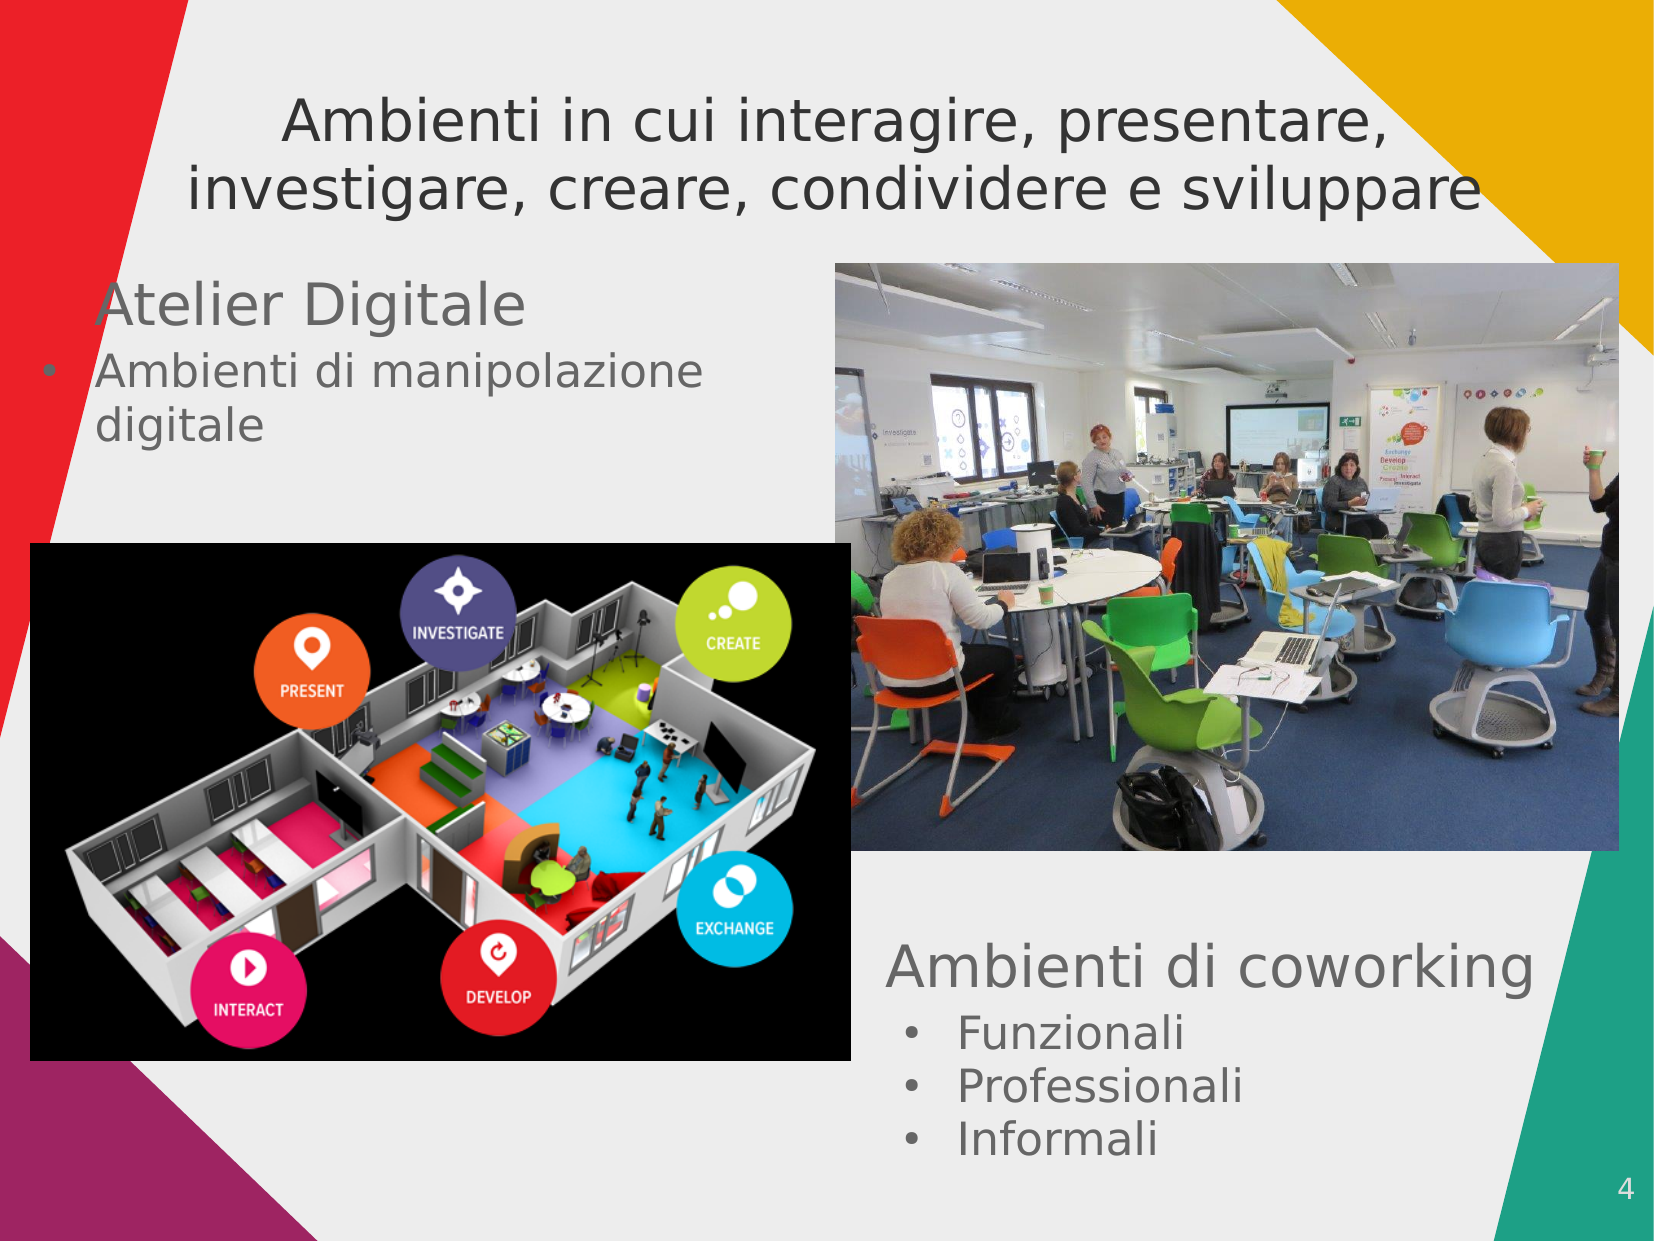

# Ambienti in cui interagire, presentare, investigare, creare, condividere e sviluppare
Atelier Digitale
Ambienti di manipolazione digitale
Ambienti di coworking
Funzionali
Professionali
Informali
4